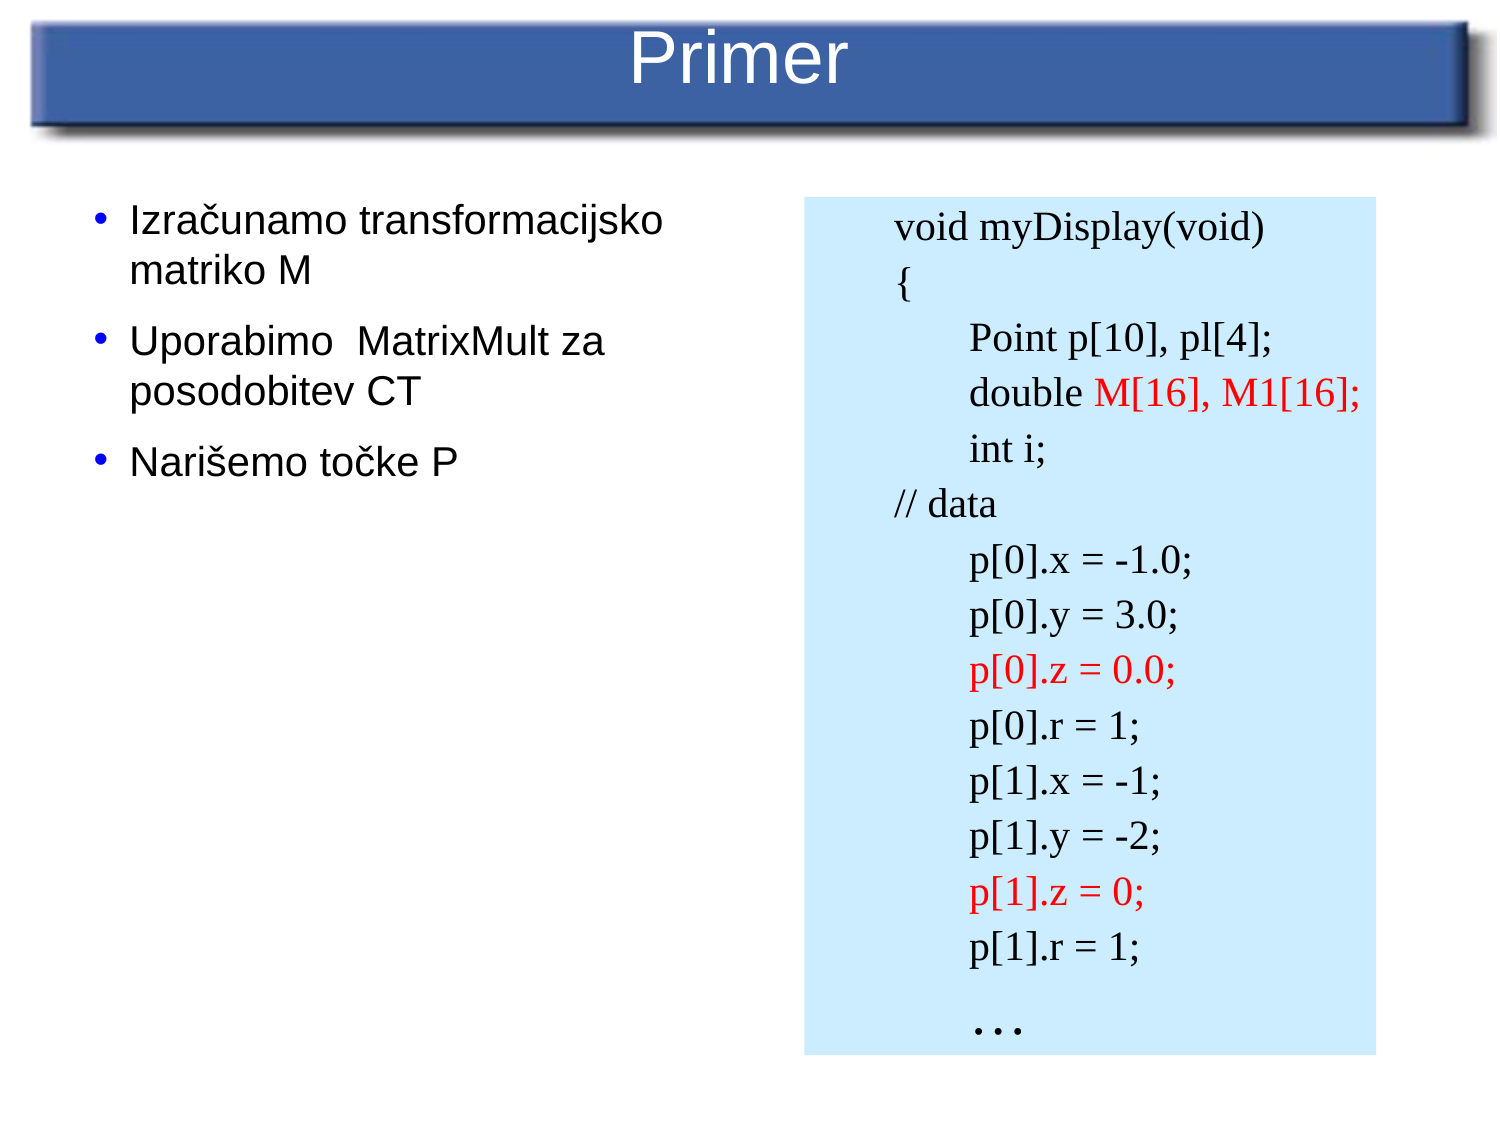

Primer
Izračunamo transformacijsko matriko M
Uporabimo MatrixMult za posodobitev CT
Narišemo točke P
void myDisplay(void)
{
	Point p[10], pl[4];
	double M[16], M1[16];
	int i;
// data
	p[0].x = -1.0;
	p[0].y = 3.0;
	p[0].z = 0.0;
	p[0].r = 1;
	p[1].x = -1;
	p[1].y = -2;
	p[1].z = 0;
	p[1].r = 1;
	…